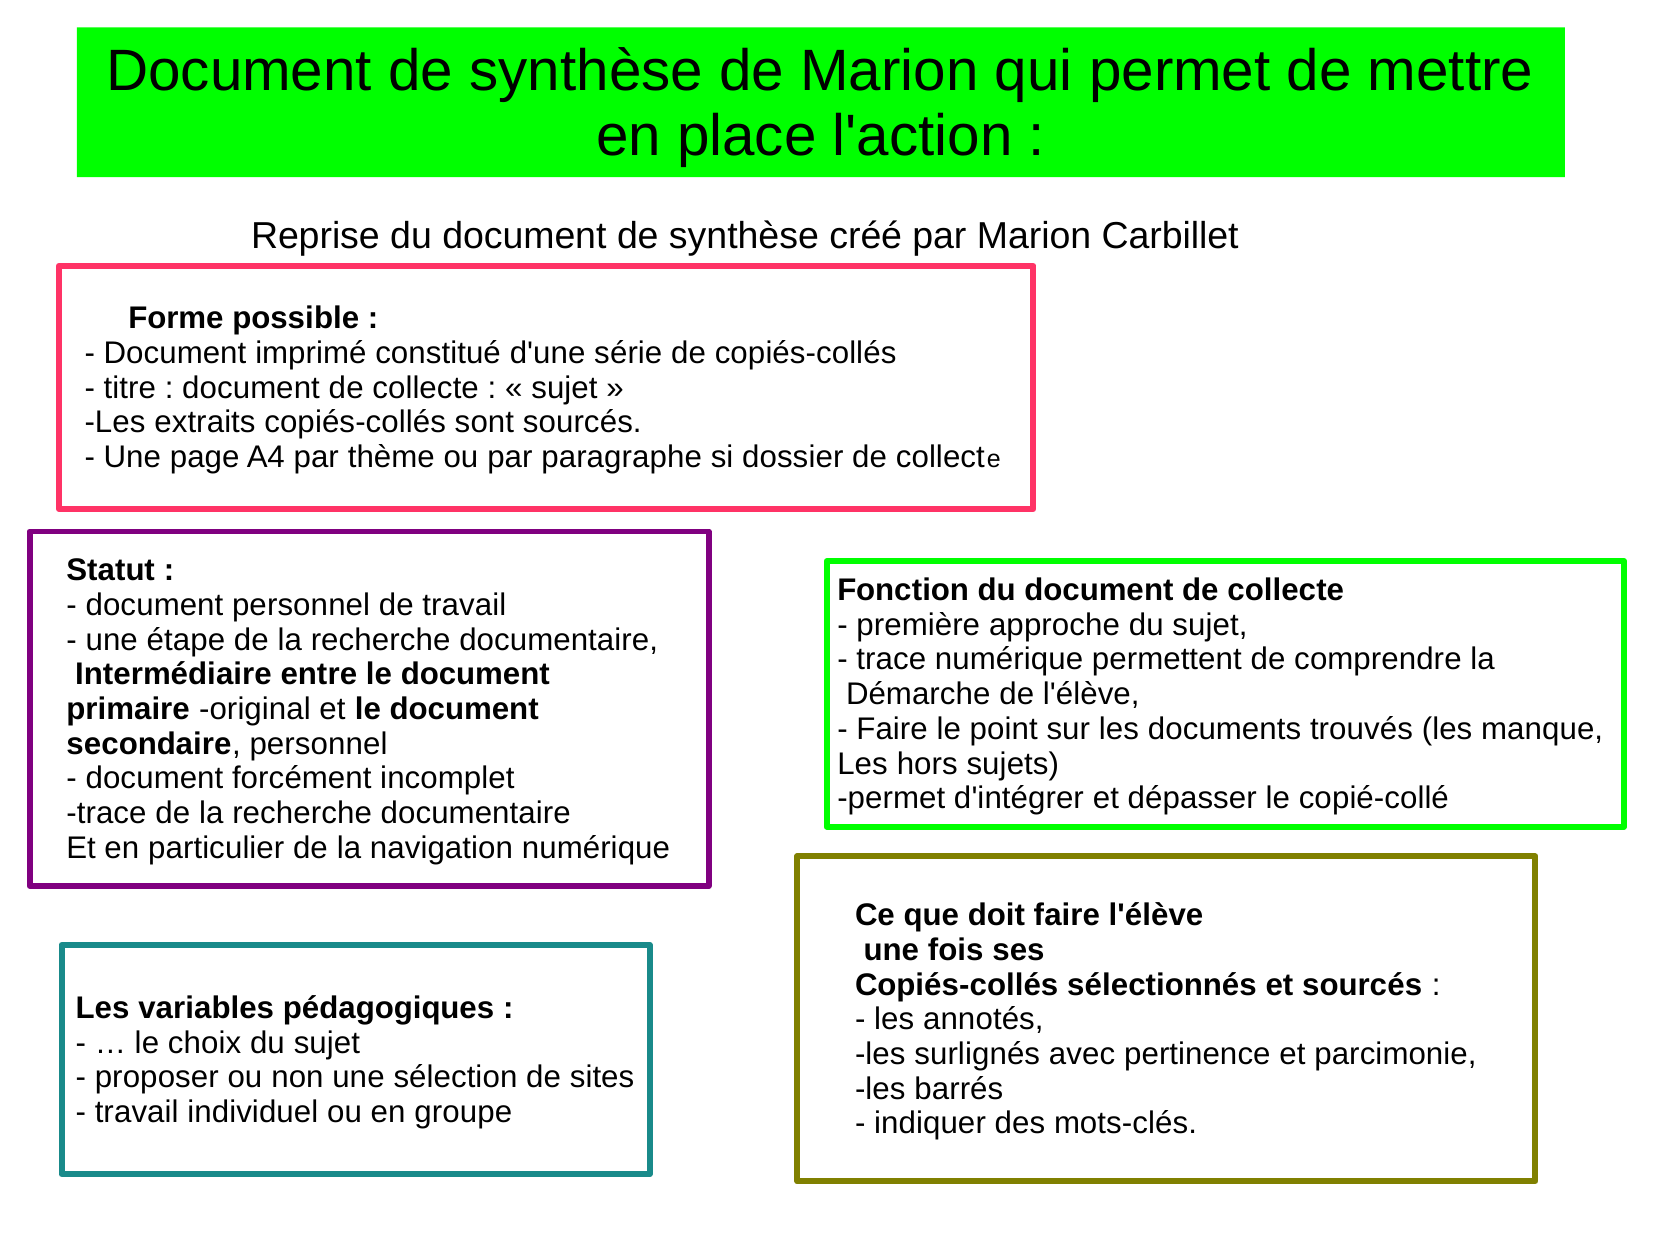

# Document de synthèse de Marion qui permet de mettre en place l'action :
Reprise du document de synthèse créé par Marion Carbillet
 Forme possible :
- Document imprimé constitué d'une série de copiés-collés
- titre : document de collecte : « sujet »
-Les extraits copiés-collés sont sourcés.
- Une page A4 par thème ou par paragraphe si dossier de collecte
Statut :
- document personnel de travail
- une étape de la recherche documentaire,
 Intermédiaire entre le document
primaire -original et le document
secondaire, personnel
- document forcément incomplet
-trace de la recherche documentaire
Et en particulier de la navigation numérique
Fonction du document de collecte
- première approche du sujet,
- trace numérique permettent de comprendre la
 Démarche de l'élève,
- Faire le point sur les documents trouvés (les manque,
Les hors sujets)
-permet d'intégrer et dépasser le copié-collé
Ce que doit faire l'élève
 une fois ses
Copiés-collés sélectionnés et sourcés :
- les annotés,
-les surlignés avec pertinence et parcimonie,
-les barrés
- indiquer des mots-clés.
Les variables pédagogiques :
- … le choix du sujet
- proposer ou non une sélection de sites
- travail individuel ou en groupe